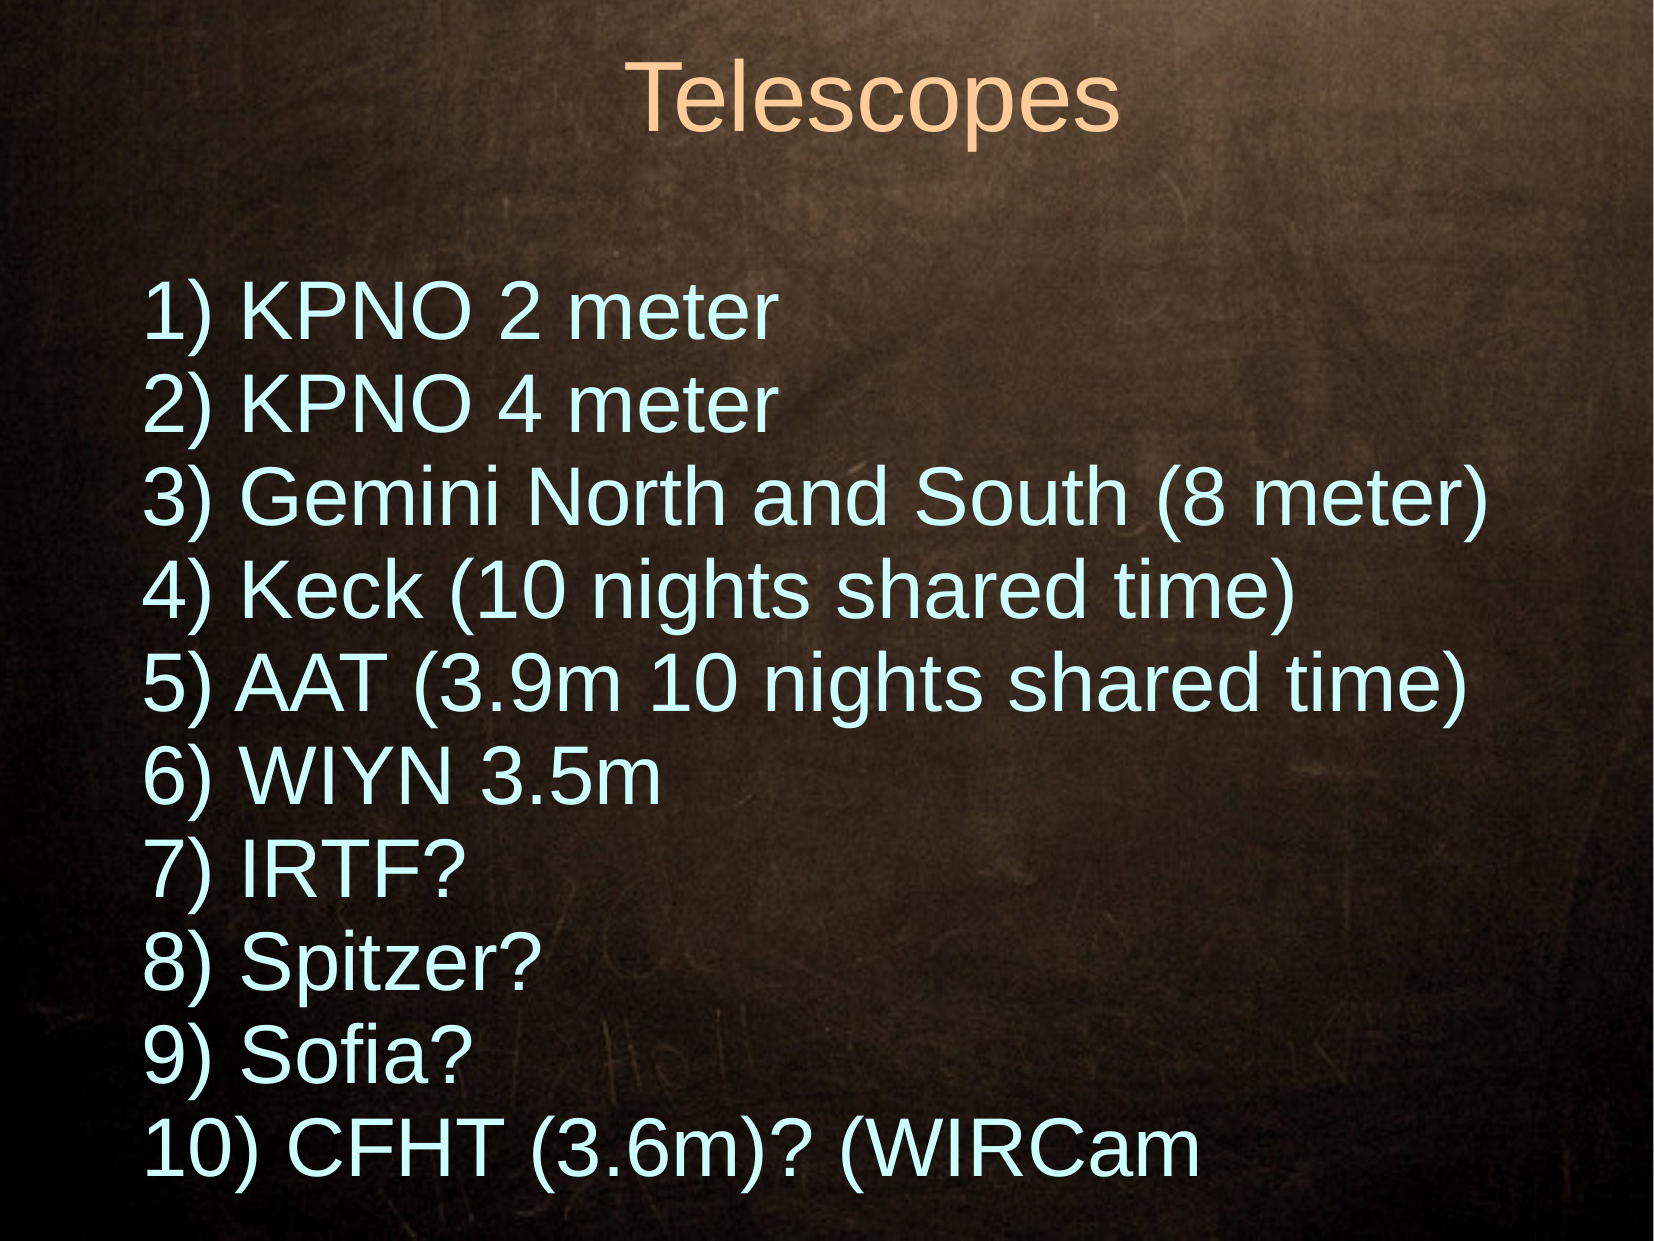

Telescopes
1) KPNO 2 meter
2) KPNO 4 meter
3) Gemini North and South (8 meter)
4) Keck (10 nights shared time)
5) AAT (3.9m 10 nights shared time)
6) WIYN 3.5m
7) IRTF?
8) Spitzer?
9) Sofia?
10) CFHT (3.6m)? (WIRCam